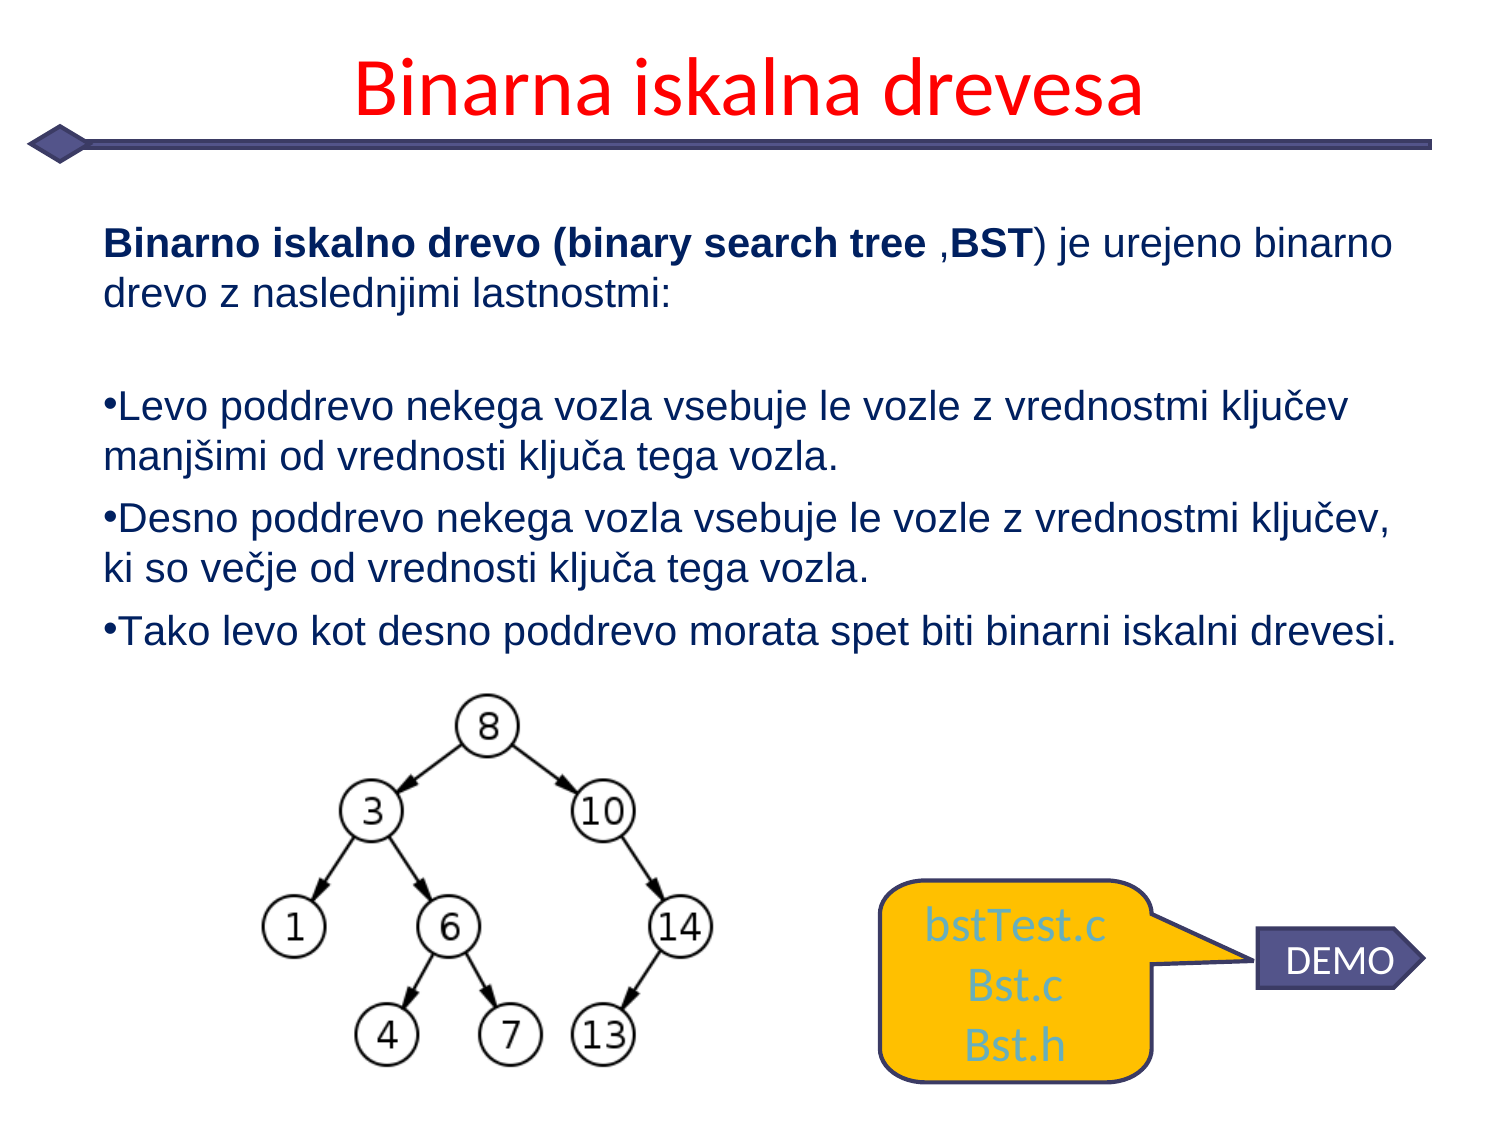

# Binarna iskalna drevesa
Binarno iskalno drevo (binary search tree ,BST) je urejeno binarno drevo z naslednjimi lastnostmi:
Levo poddrevo nekega vozla vsebuje le vozle z vrednostmi ključev manjšimi od vrednosti ključa tega vozla.
Desno poddrevo nekega vozla vsebuje le vozle z vrednostmi ključev, ki so večje od vrednosti ključa tega vozla.
Tako levo kot desno poddrevo morata spet biti binarni iskalni drevesi.
bstTest.c
Bst.c
Bst.h
DEMO